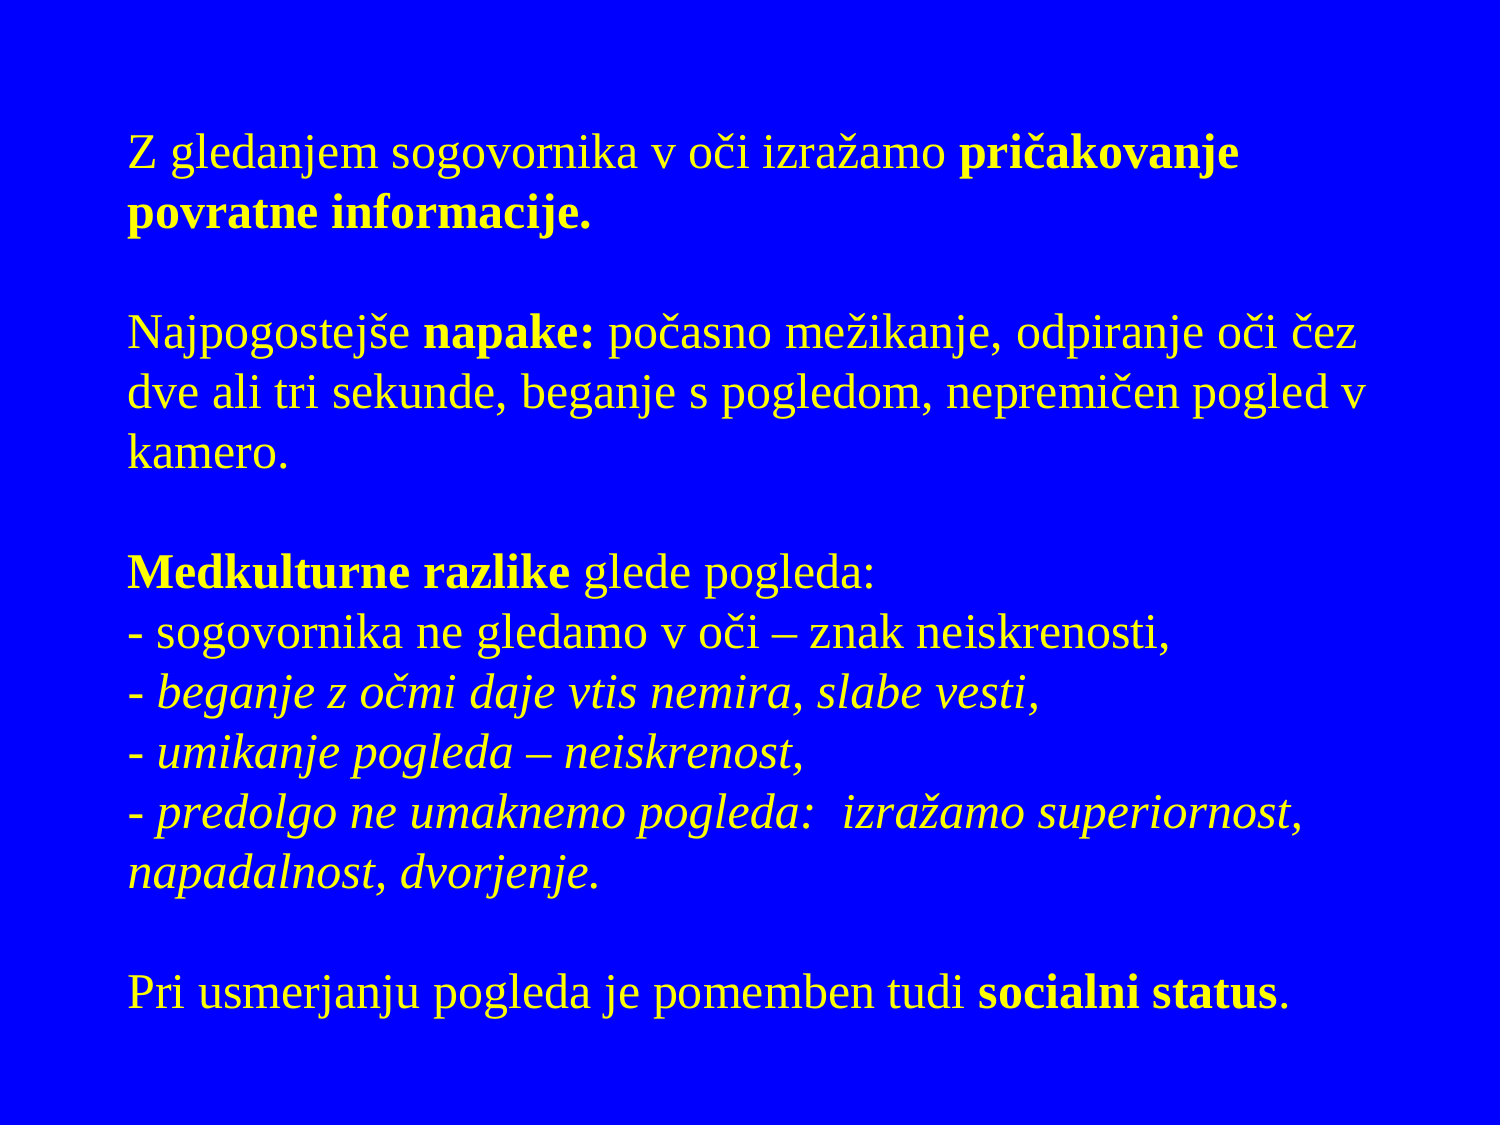

# Z gledanjem sogovornika v oči izražamo pričakovanje povratne informacije. Najpogostejše napake: počasno mežikanje, odpiranje oči čez dve ali tri sekunde, beganje s pogledom, nepremičen pogled v kamero. Medkulturne razlike glede pogleda:  - sogovornika ne gledamo v oči – znak neiskrenosti, - beganje z očmi daje vtis nemira, slabe vesti, - umikanje pogleda – neiskrenost, - predolgo ne umaknemo pogleda: izražamo superiornost, napadalnost, dvorjenje. Pri usmerjanju pogleda je pomemben tudi socialni status.